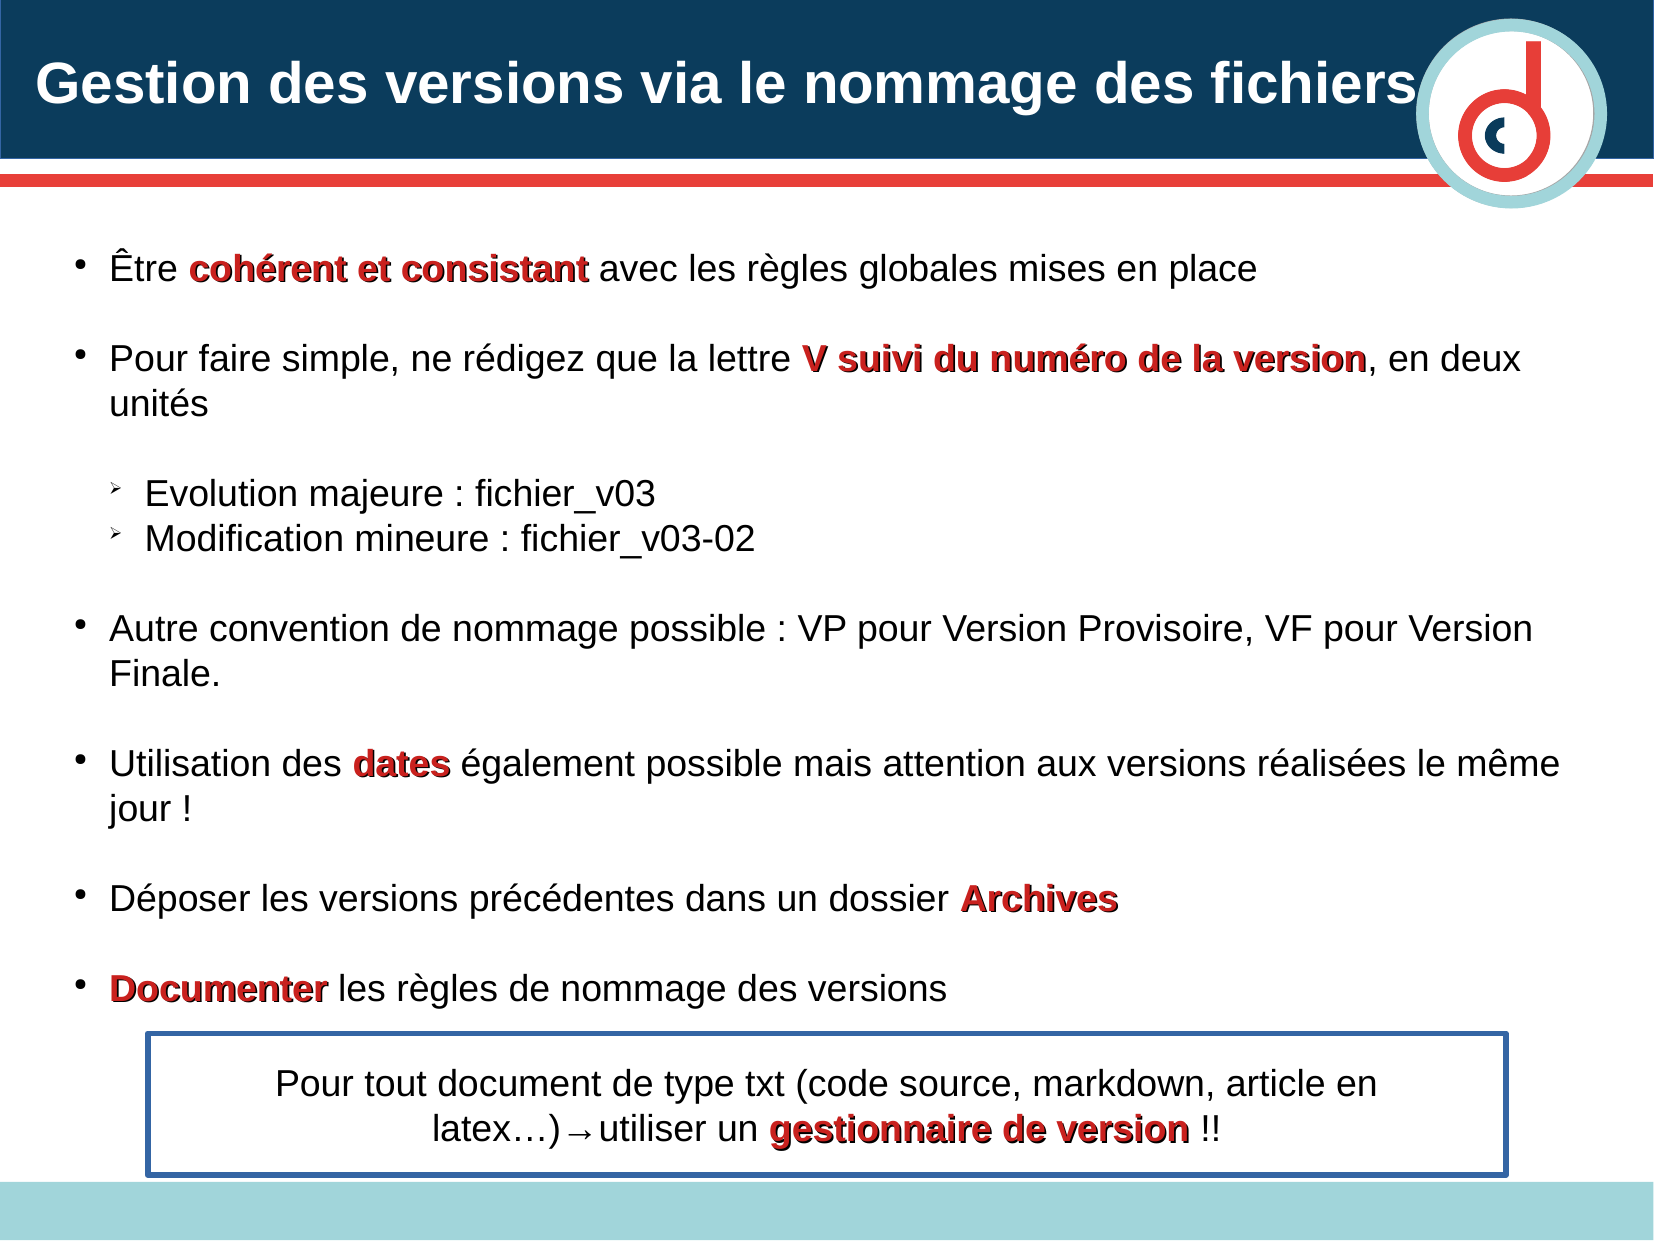

# Gestion des versions via le nommage des fichiers
Être cohérent et consistant avec les règles globales mises en place
Pour faire simple, ne rédigez que la lettre V suivi du numéro de la version, en deux unités
Evolution majeure : fichier_v03
Modification mineure : fichier_v03-02
Autre convention de nommage possible : VP pour Version Provisoire, VF pour Version Finale.
Utilisation des dates également possible mais attention aux versions réalisées le même jour !
Déposer les versions précédentes dans un dossier Archives
Documenter les règles de nommage des versions
Pour tout document de type txt (code source, markdown, article en latex…)→utiliser un gestionnaire de version !!